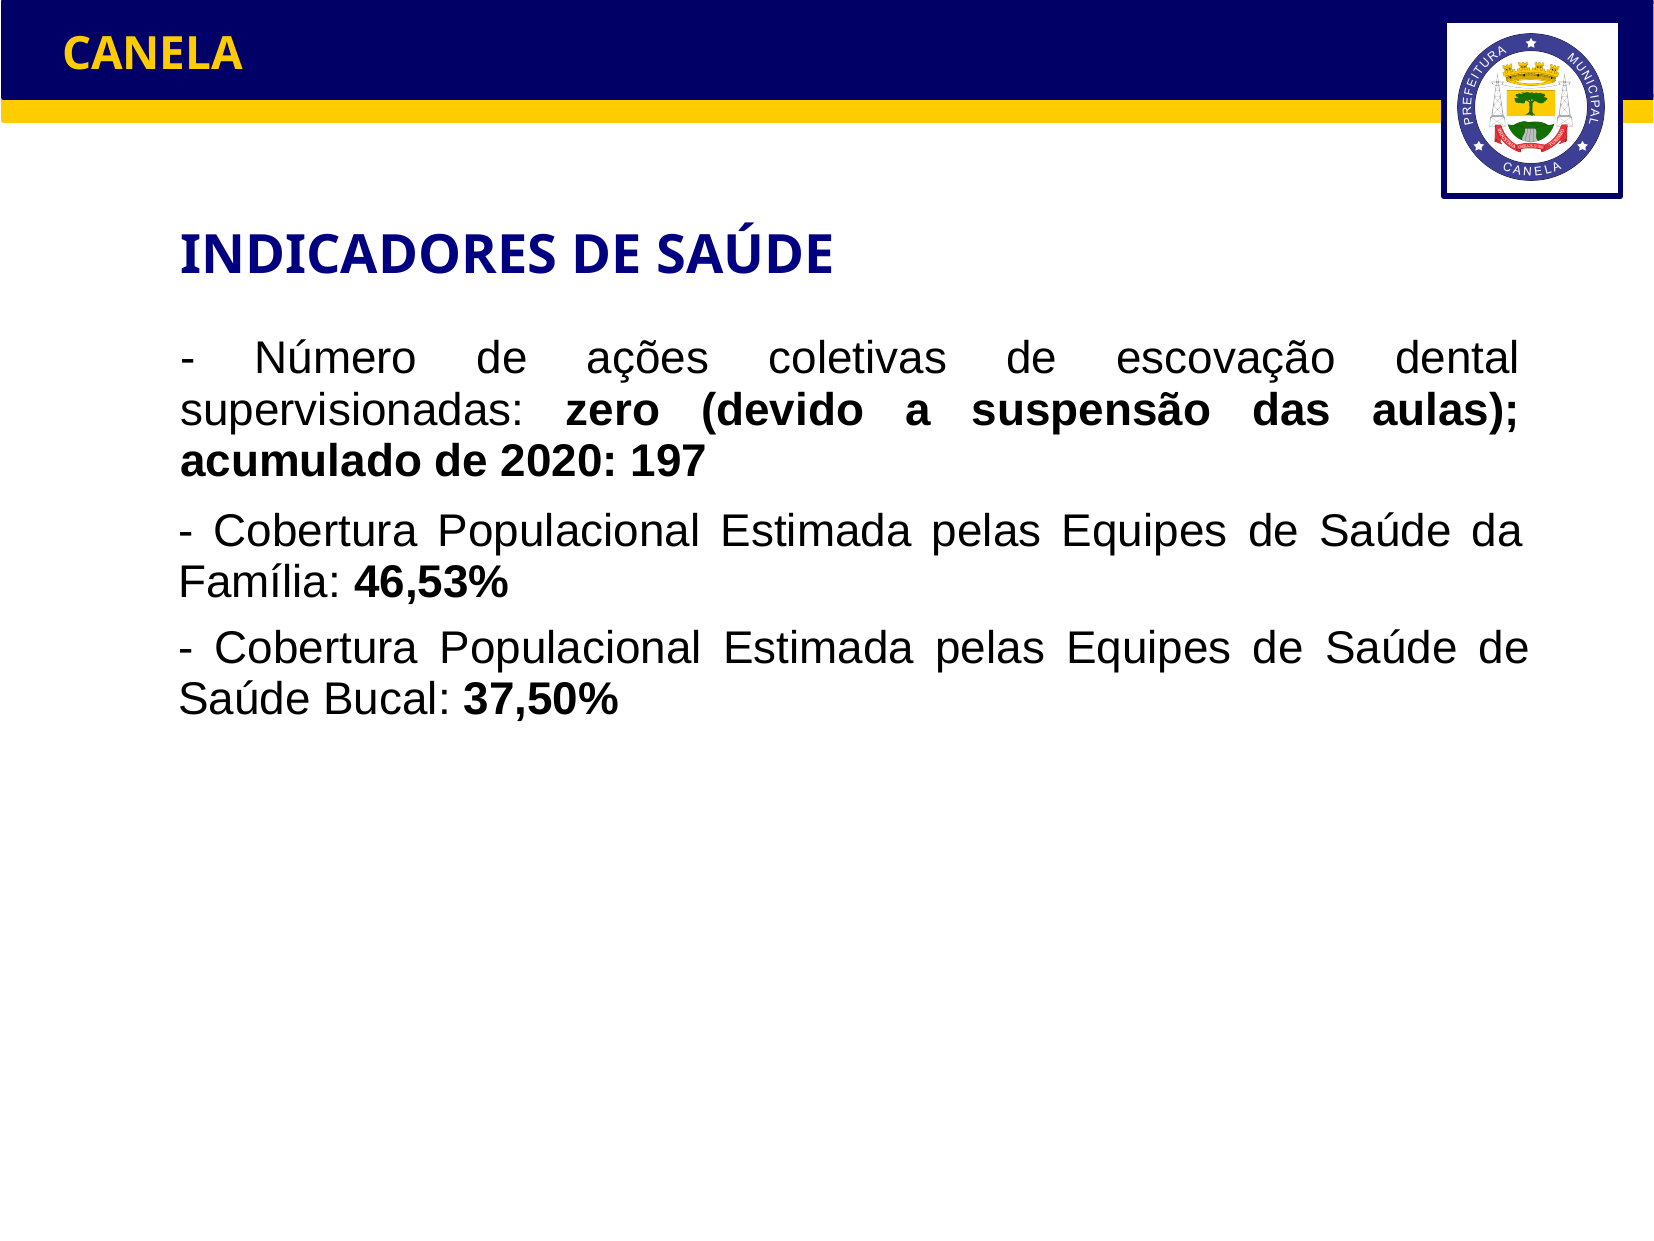

CANELA
CANELA
INDICADORES DE SAÚDE
- Número de ações coletivas de escovação dental supervisionadas: zero (devido a suspensão das aulas); acumulado de 2020: 197
- Cobertura Populacional Estimada pelas Equipes de Saúde da Família: 46,53%
- Cobertura Populacional Estimada pelas Equipes de Saúde de Saúde Bucal: 37,50%